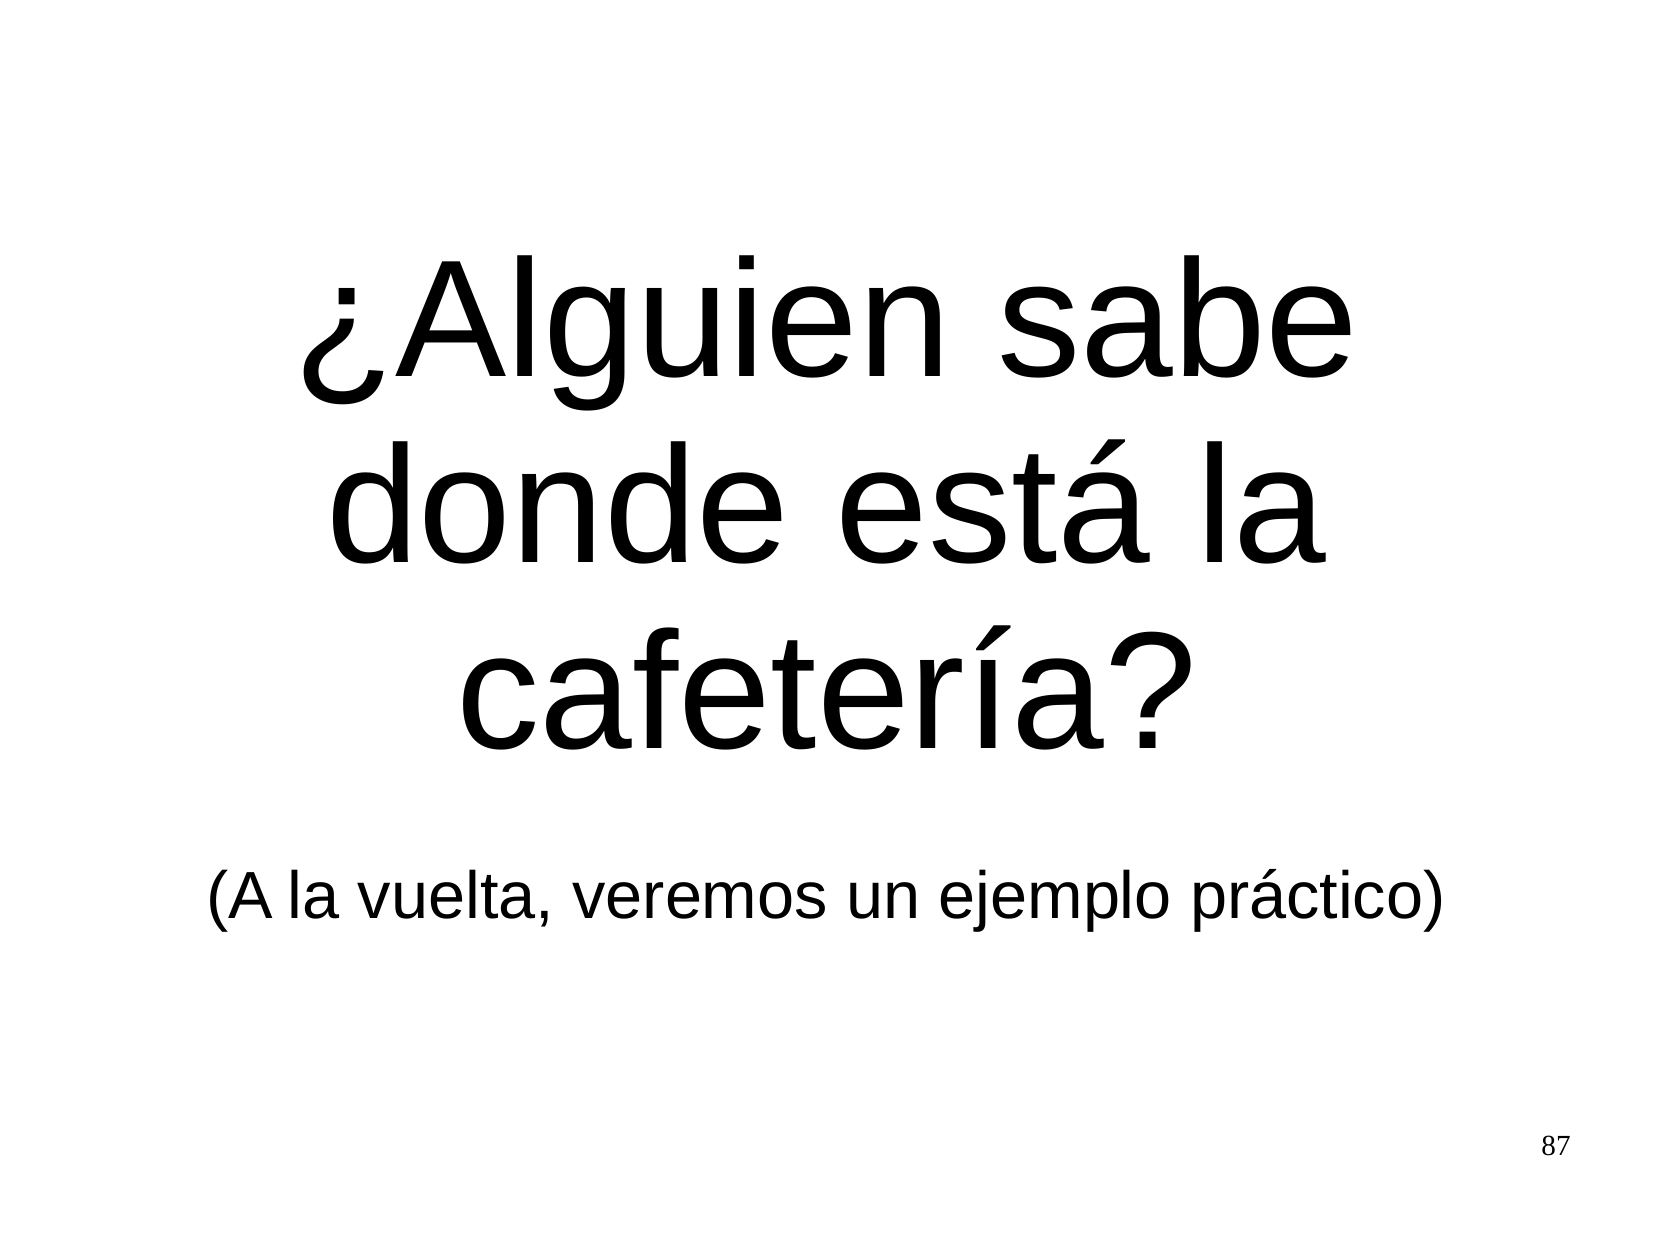

# ¿Alguien sabe donde está la cafetería?
(A la vuelta, veremos un ejemplo práctico)
87